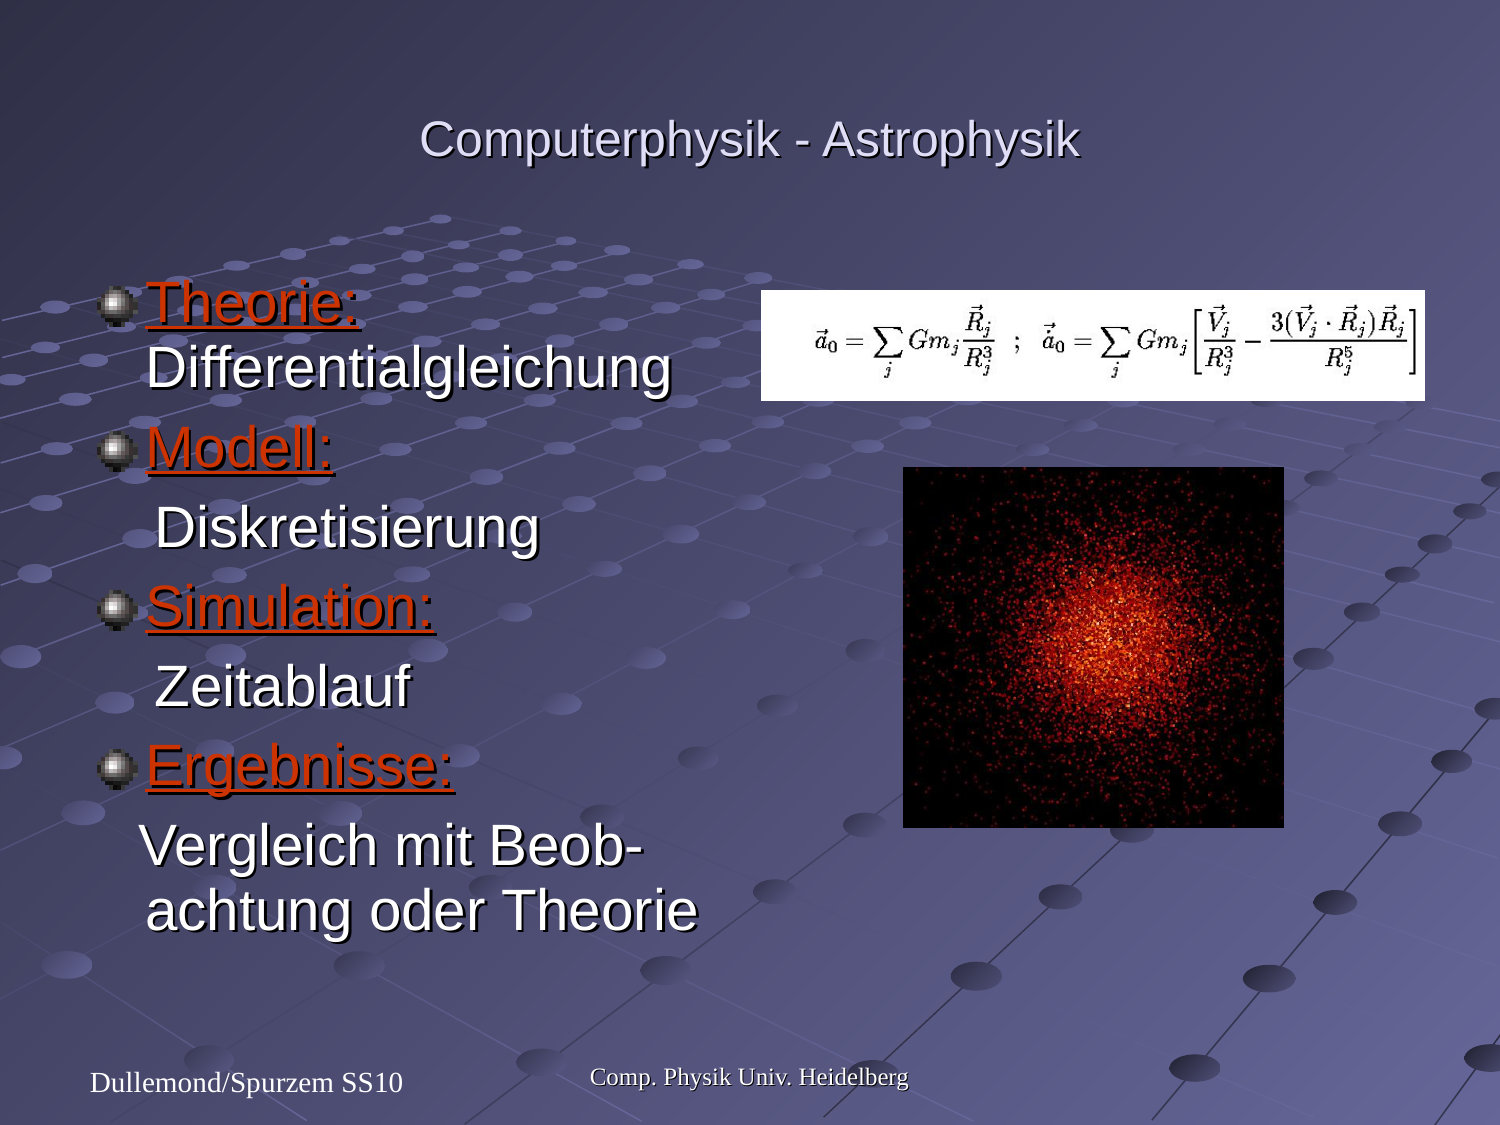

Computerphysik - Astrophysik
# Theorie: Differentialgleichung
Modell:
 Diskretisierung
Simulation:
 Zeitablauf
Ergebnisse:
 Vergleich mit Beob-achtung oder Theorie
August 22, 2002